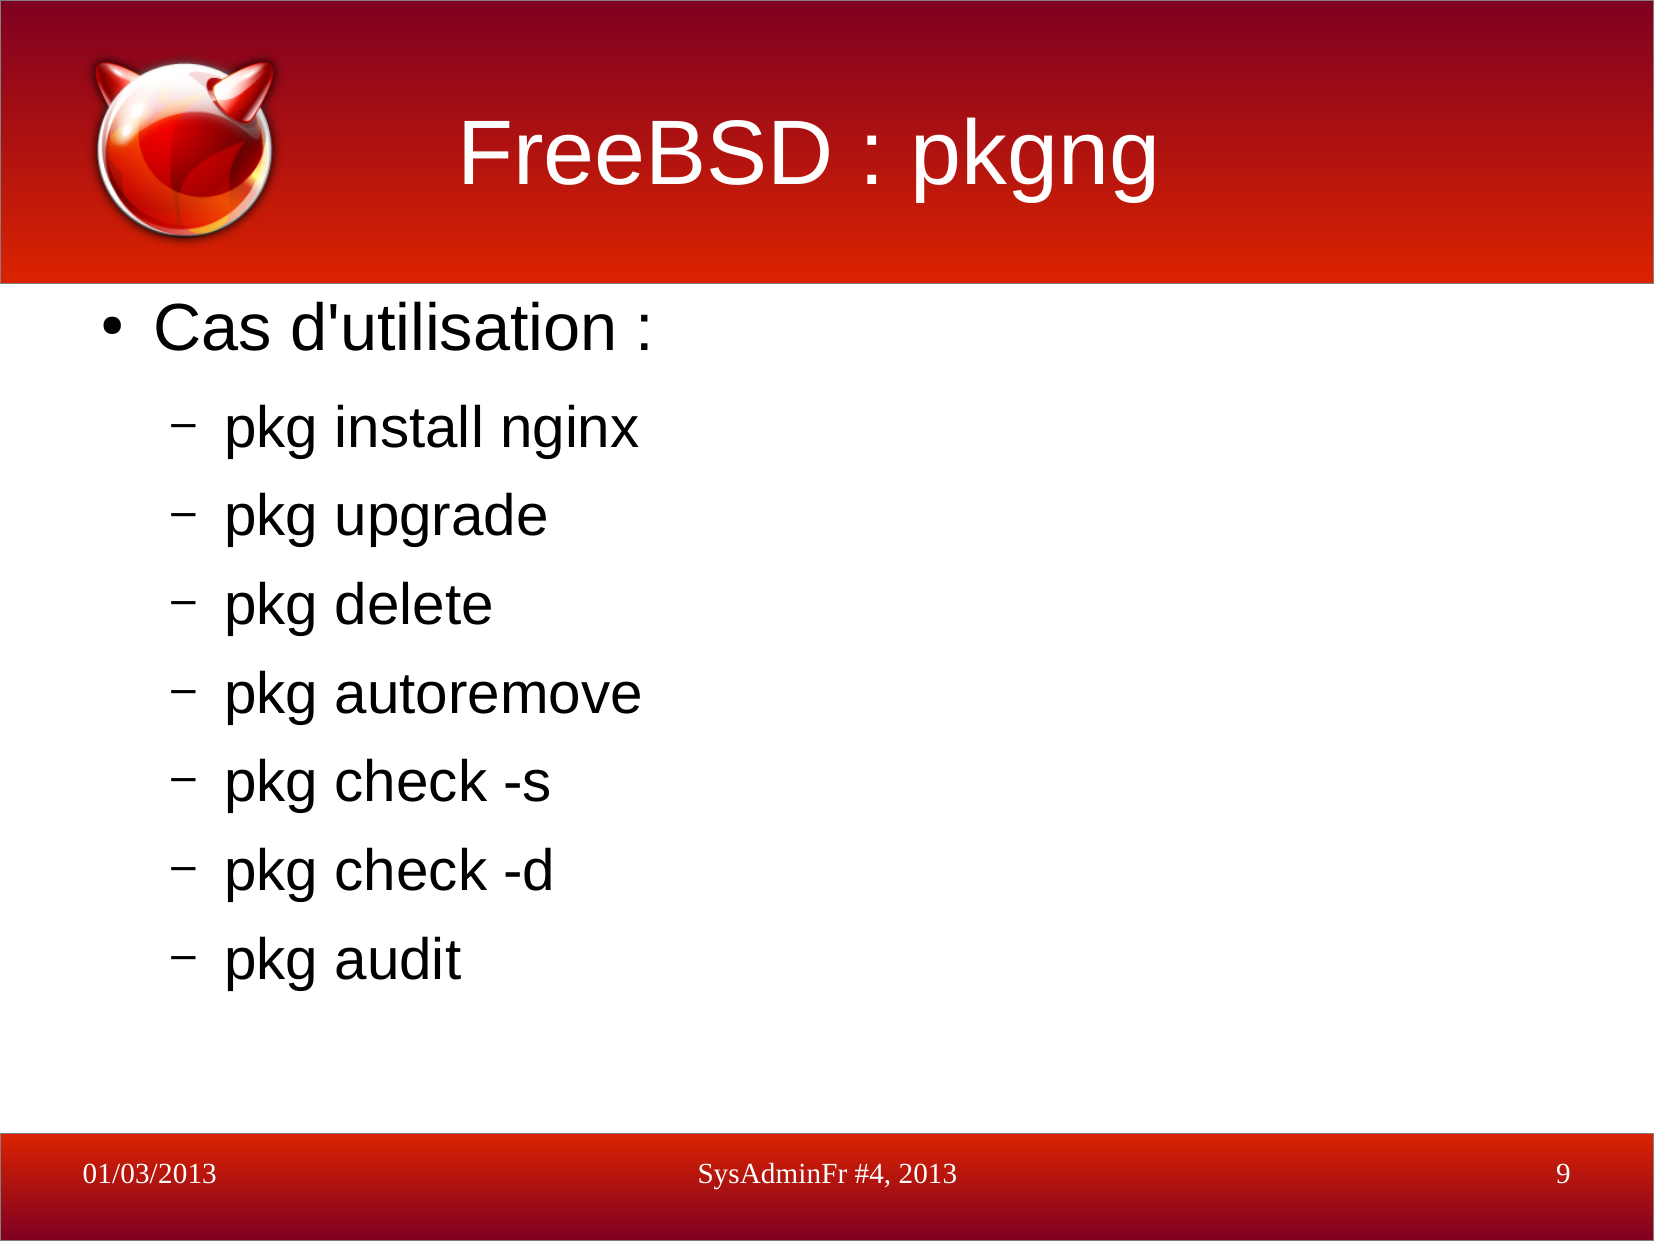

# FreeBSD : pkgng
Cas d'utilisation :
pkg install nginx
pkg upgrade
pkg delete
pkg autoremove
pkg check -s
pkg check -d
pkg audit
01/03/2013
SysAdminFr #4, 2013
9